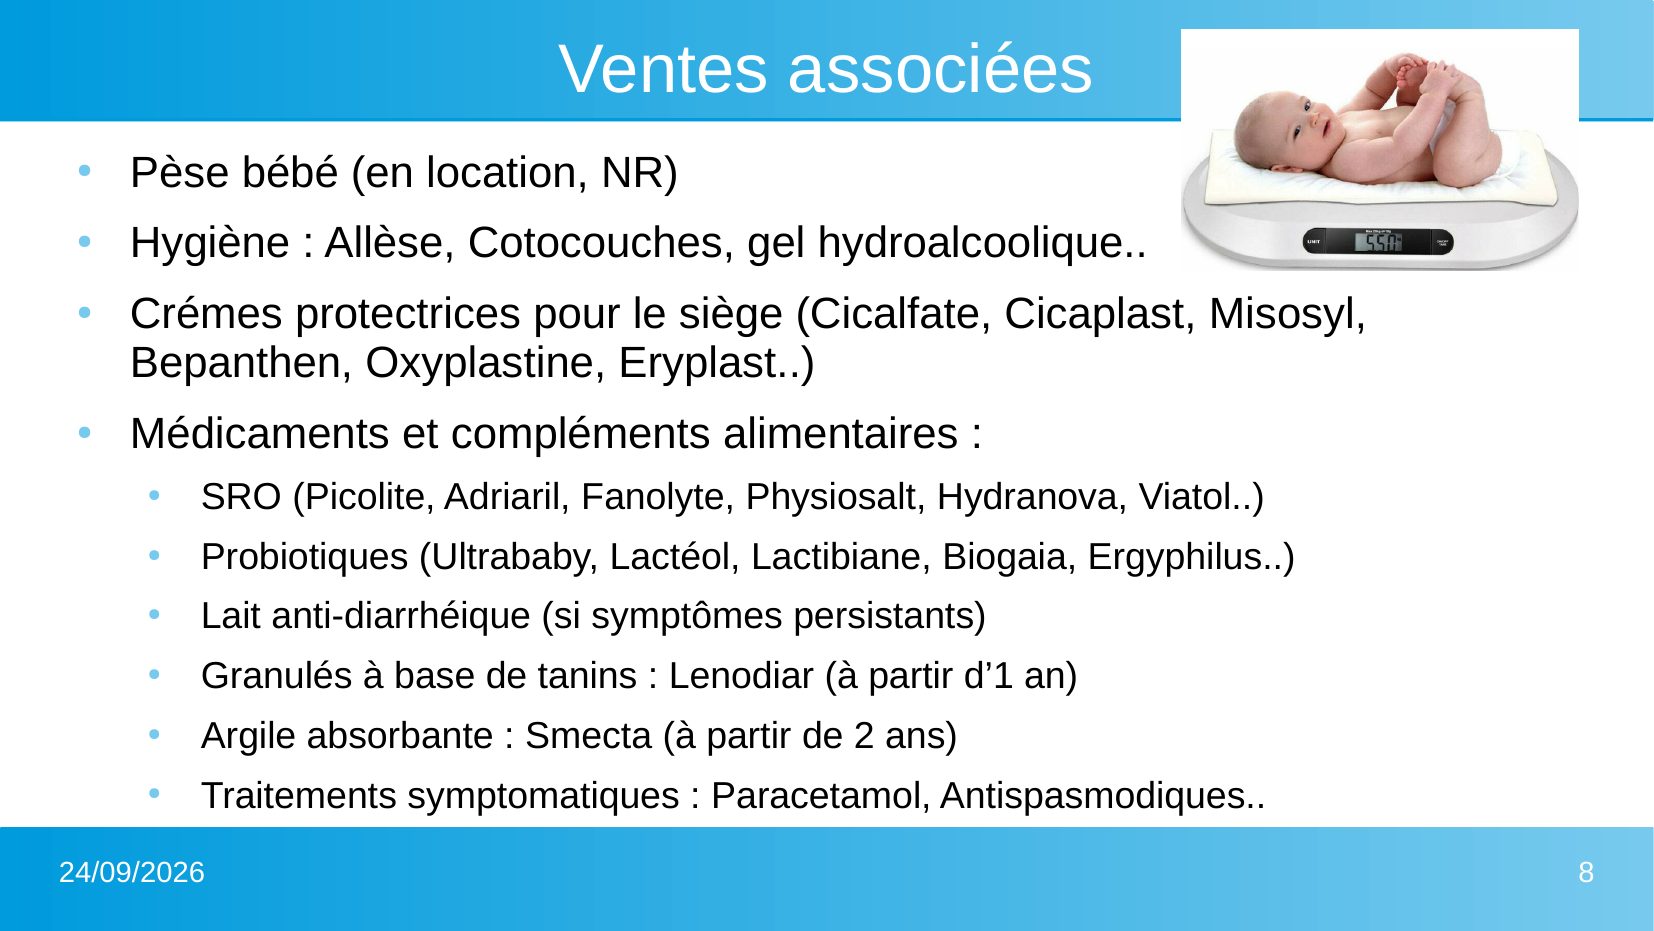

# Ventes associées
Pèse bébé (en location, NR)
Hygiène : Allèse, Cotocouches, gel hydroalcoolique..
Crémes protectrices pour le siège (Cicalfate, Cicaplast, Misosyl, Bepanthen, Oxyplastine, Eryplast..)
Médicaments et compléments alimentaires :
SRO (Picolite, Adriaril, Fanolyte, Physiosalt, Hydranova, Viatol..)
Probiotiques (Ultrababy, Lactéol, Lactibiane, Biogaia, Ergyphilus..)
Lait anti-diarrhéique (si symptômes persistants)
Granulés à base de tanins : Lenodiar (à partir d’1 an)
Argile absorbante : Smecta (à partir de 2 ans)
Traitements symptomatiques : Paracetamol, Antispasmodiques..
8